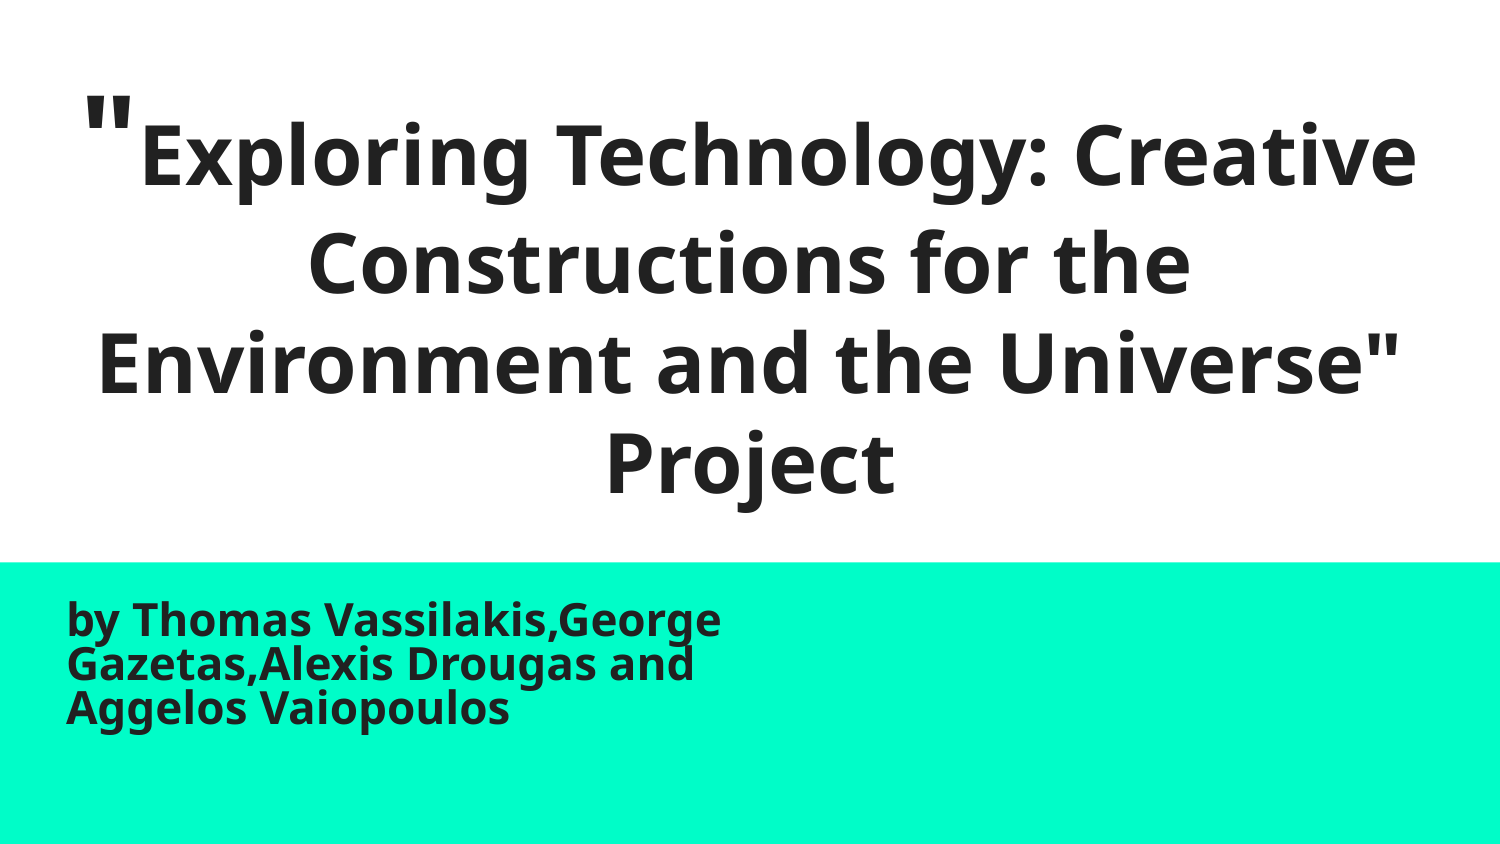

# "Exploring Technology: Creative Constructions for the Environment and the Universe" Project
by Thomas Vassilakis,George Gazetas,Alexis Drougas and Aggelos Vaiopoulos